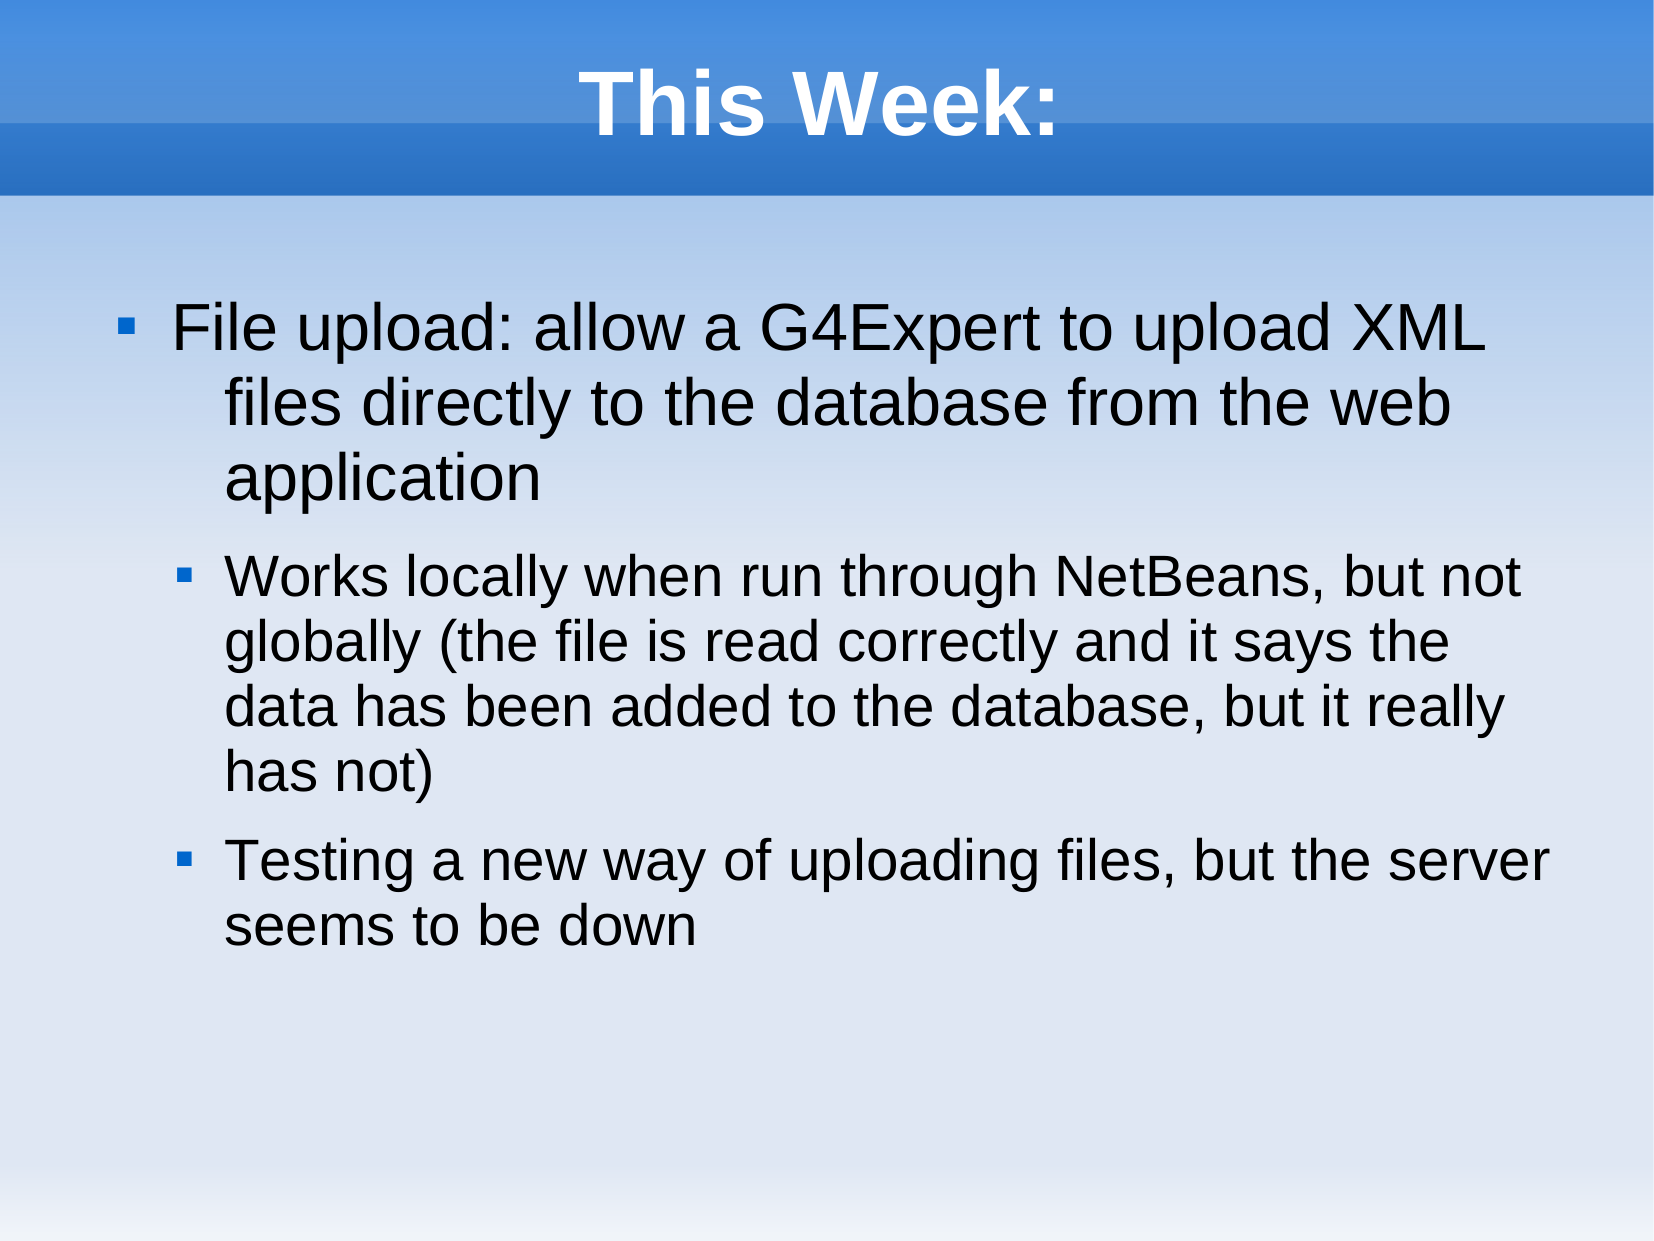

# This Week:
File upload: allow a G4Expert to upload XML files directly to the database from the web application
Works locally when run through NetBeans, but not globally (the file is read correctly and it says the data has been added to the database, but it really has not)
Testing a new way of uploading files, but the server seems to be down